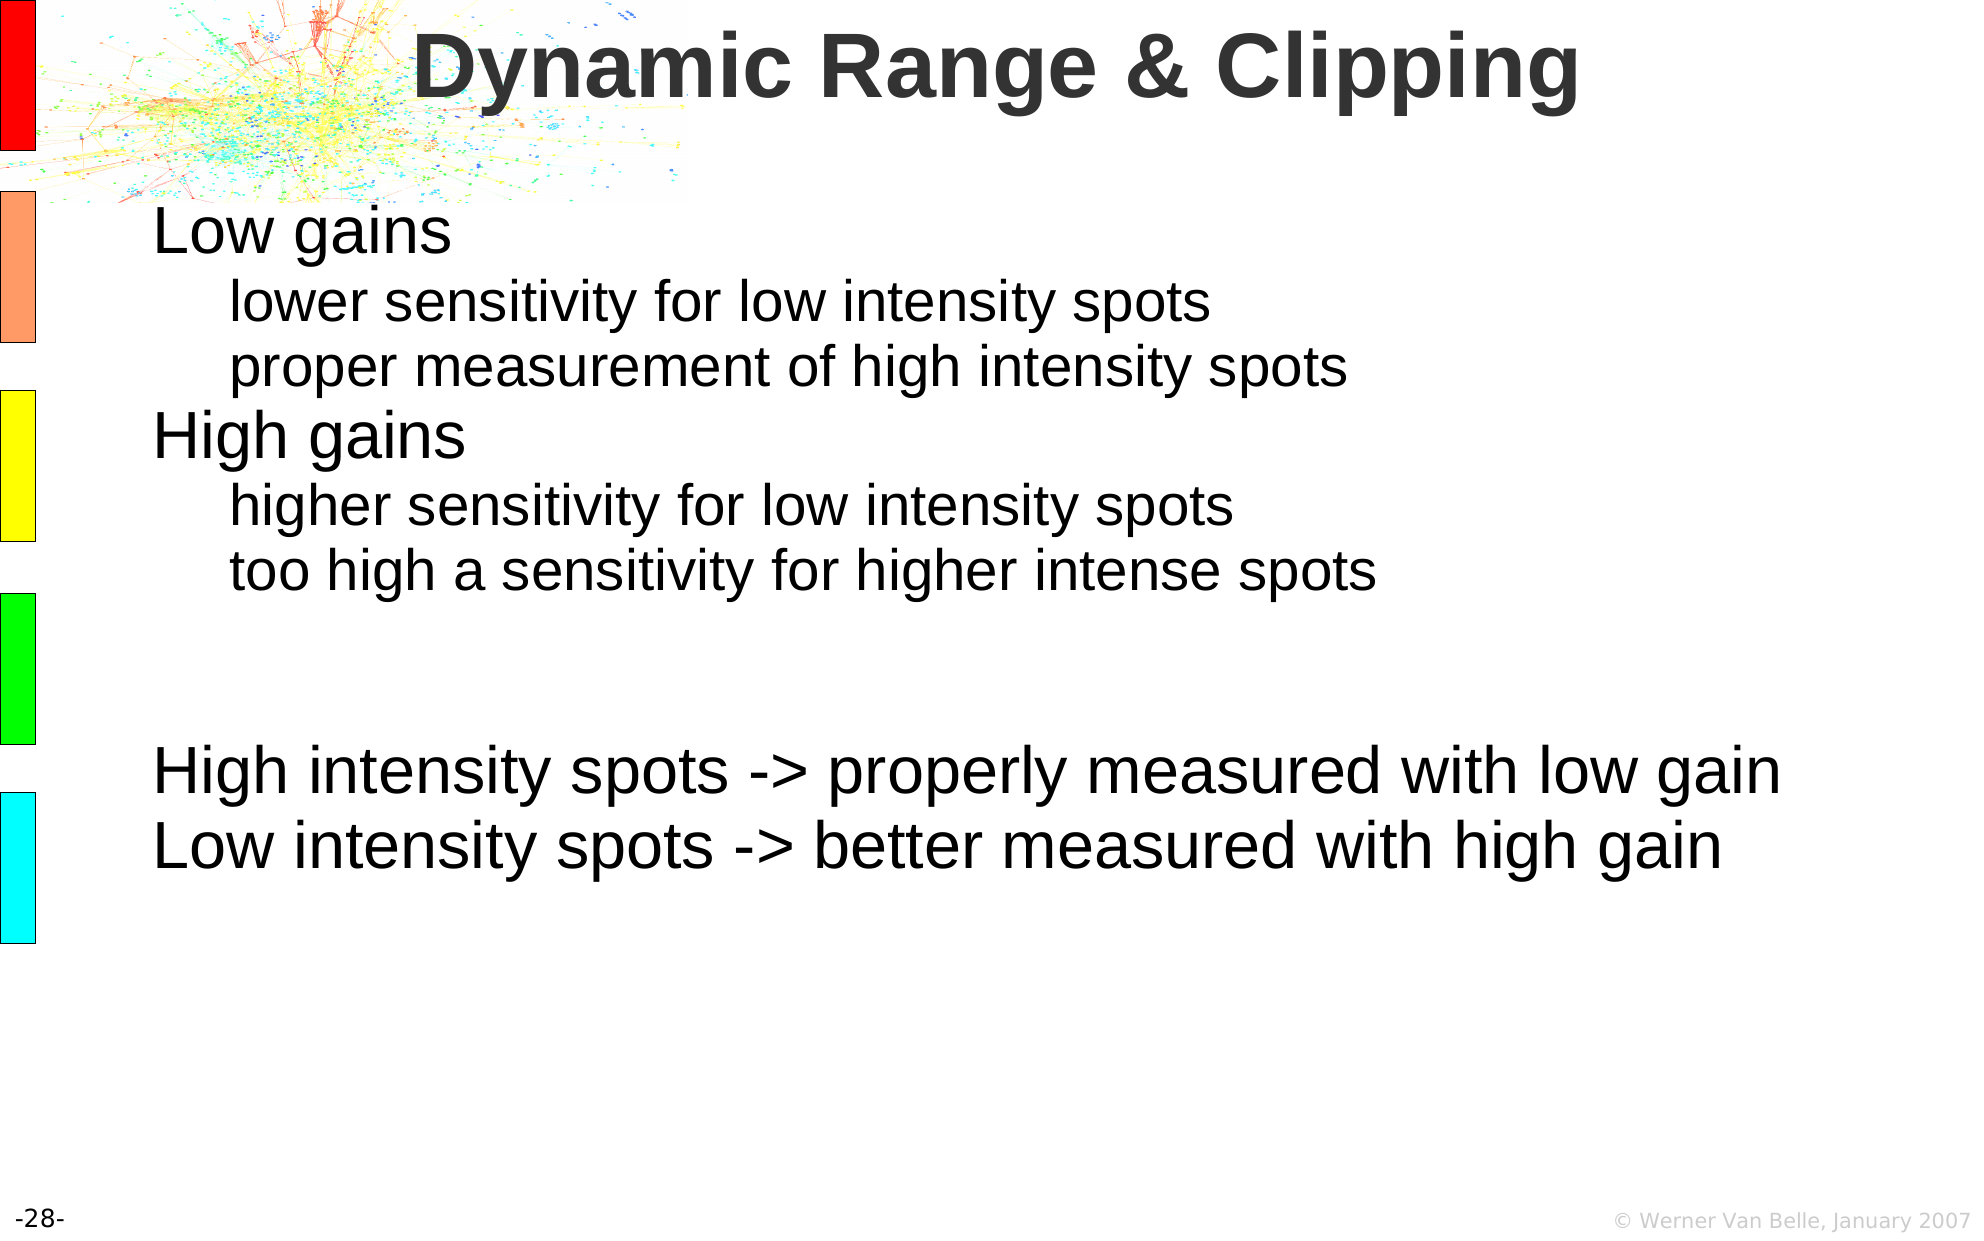

# Dynamic Range & Clipping
Low gains
lower sensitivity for low intensity spots
proper measurement of high intensity spots
High gains
higher sensitivity for low intensity spots
too high a sensitivity for higher intense spots
High intensity spots -> properly measured with low gain
Low intensity spots -> better measured with high gain